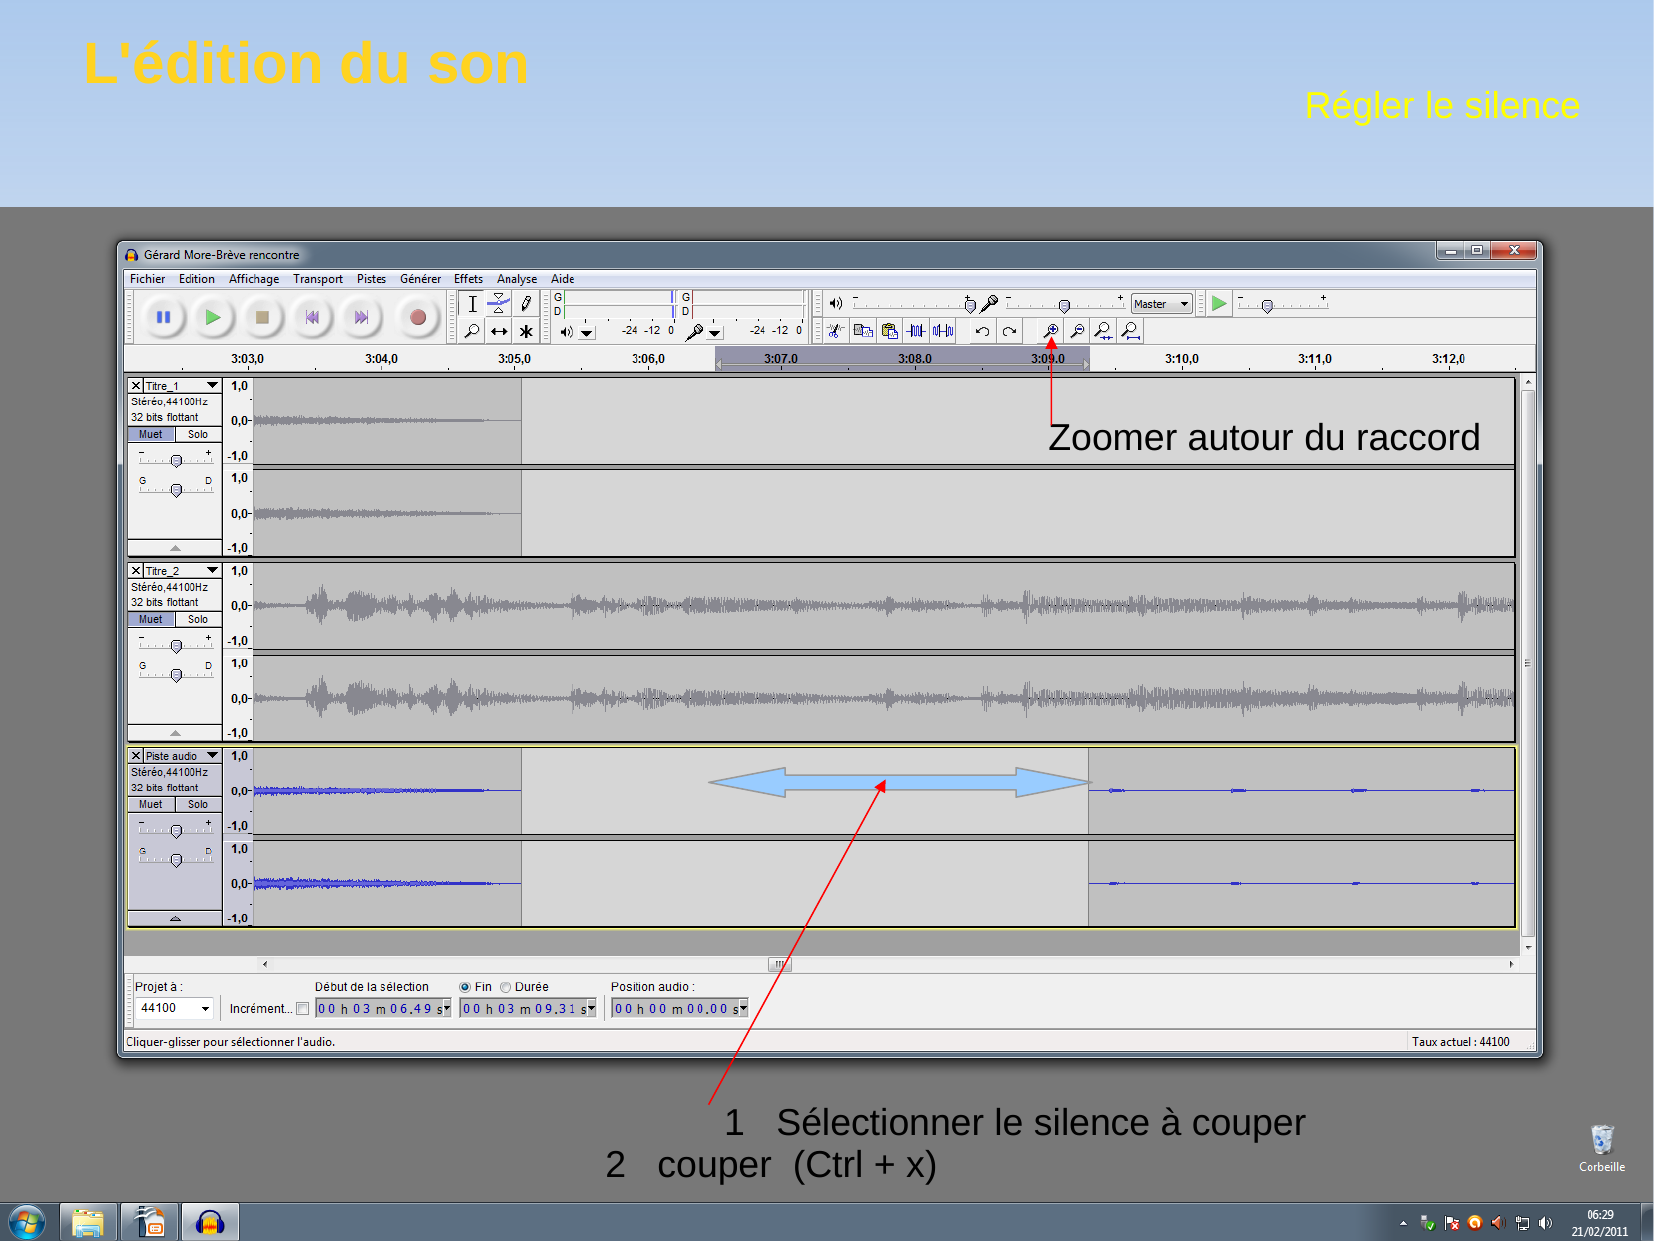

L'édition du son
 Régler le silence
#
Zoomer autour du raccord
	1 Sélectionner le silence à couper
2 couper (Ctrl + x)